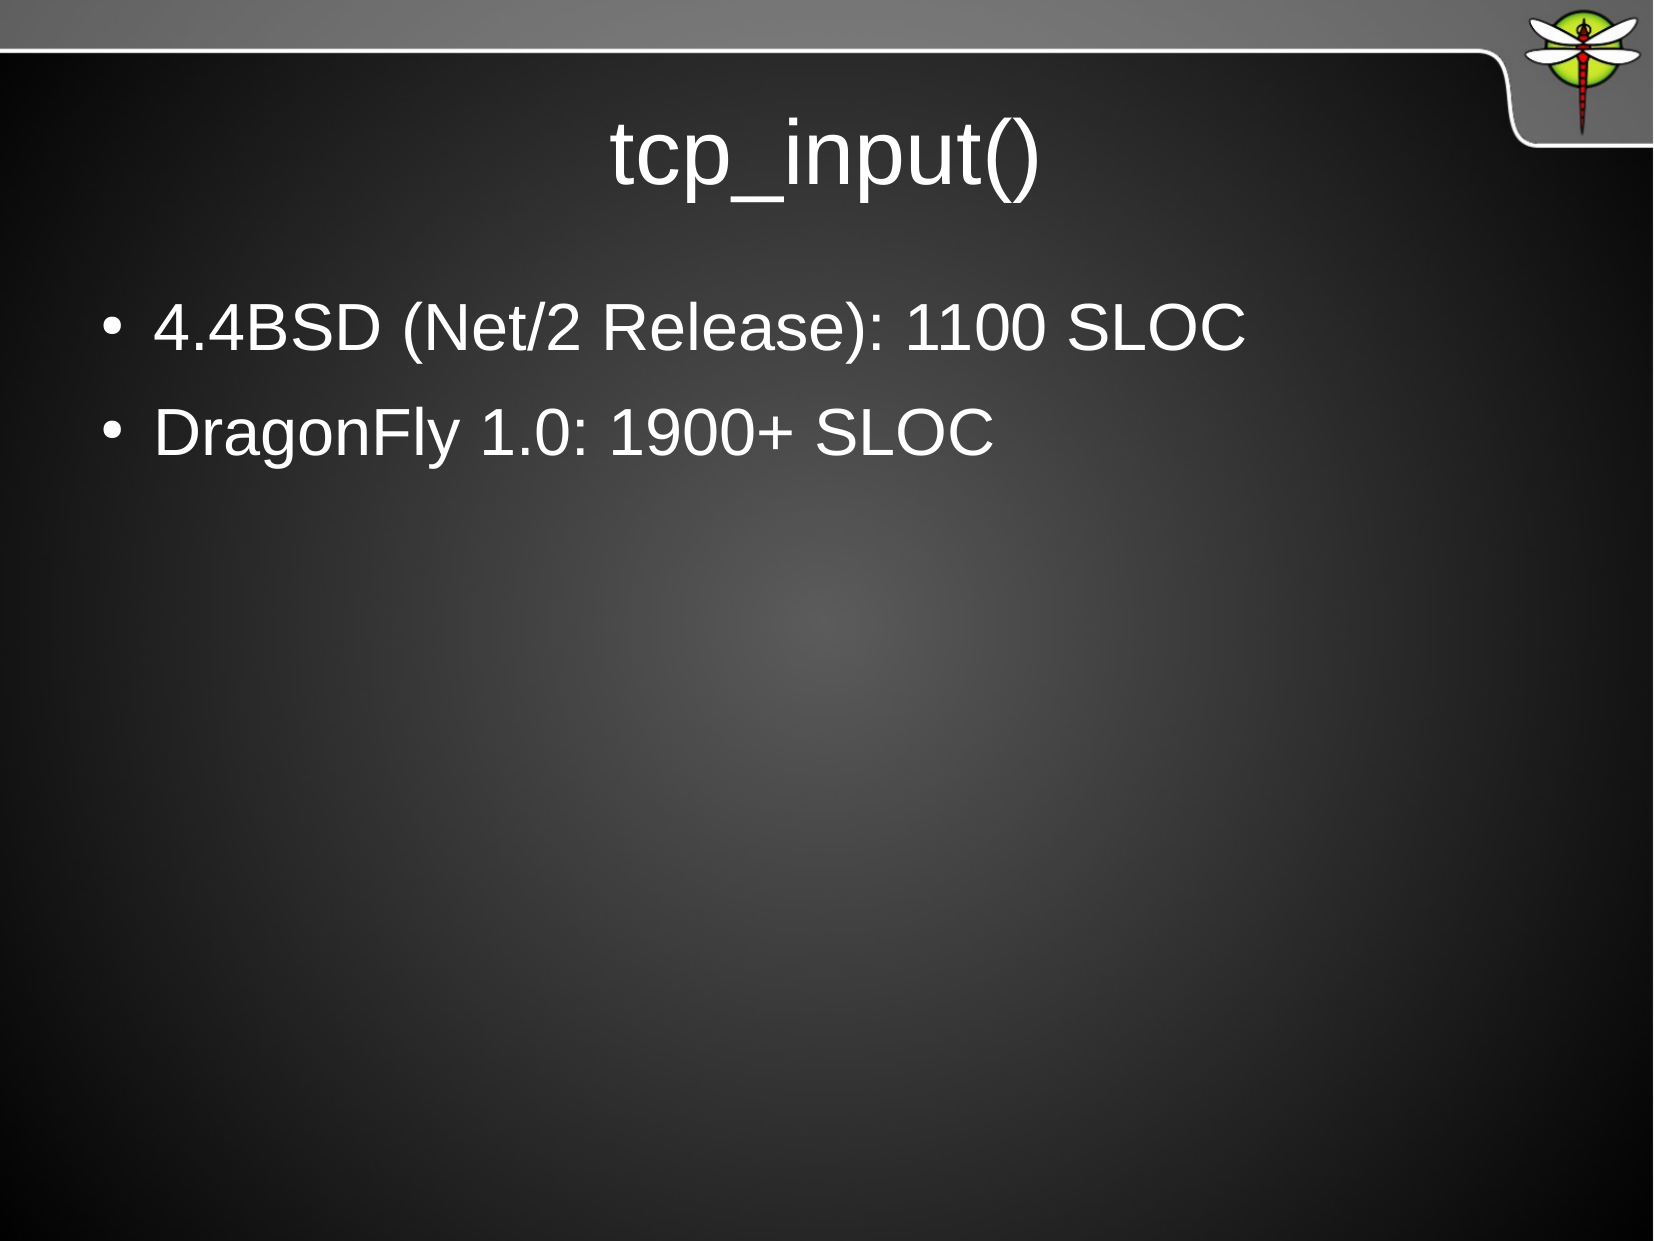

# tcp_input()
4.4BSD (Net/2 Release): 1100 SLOC
DragonFly 1.0: 1900+ SLOC